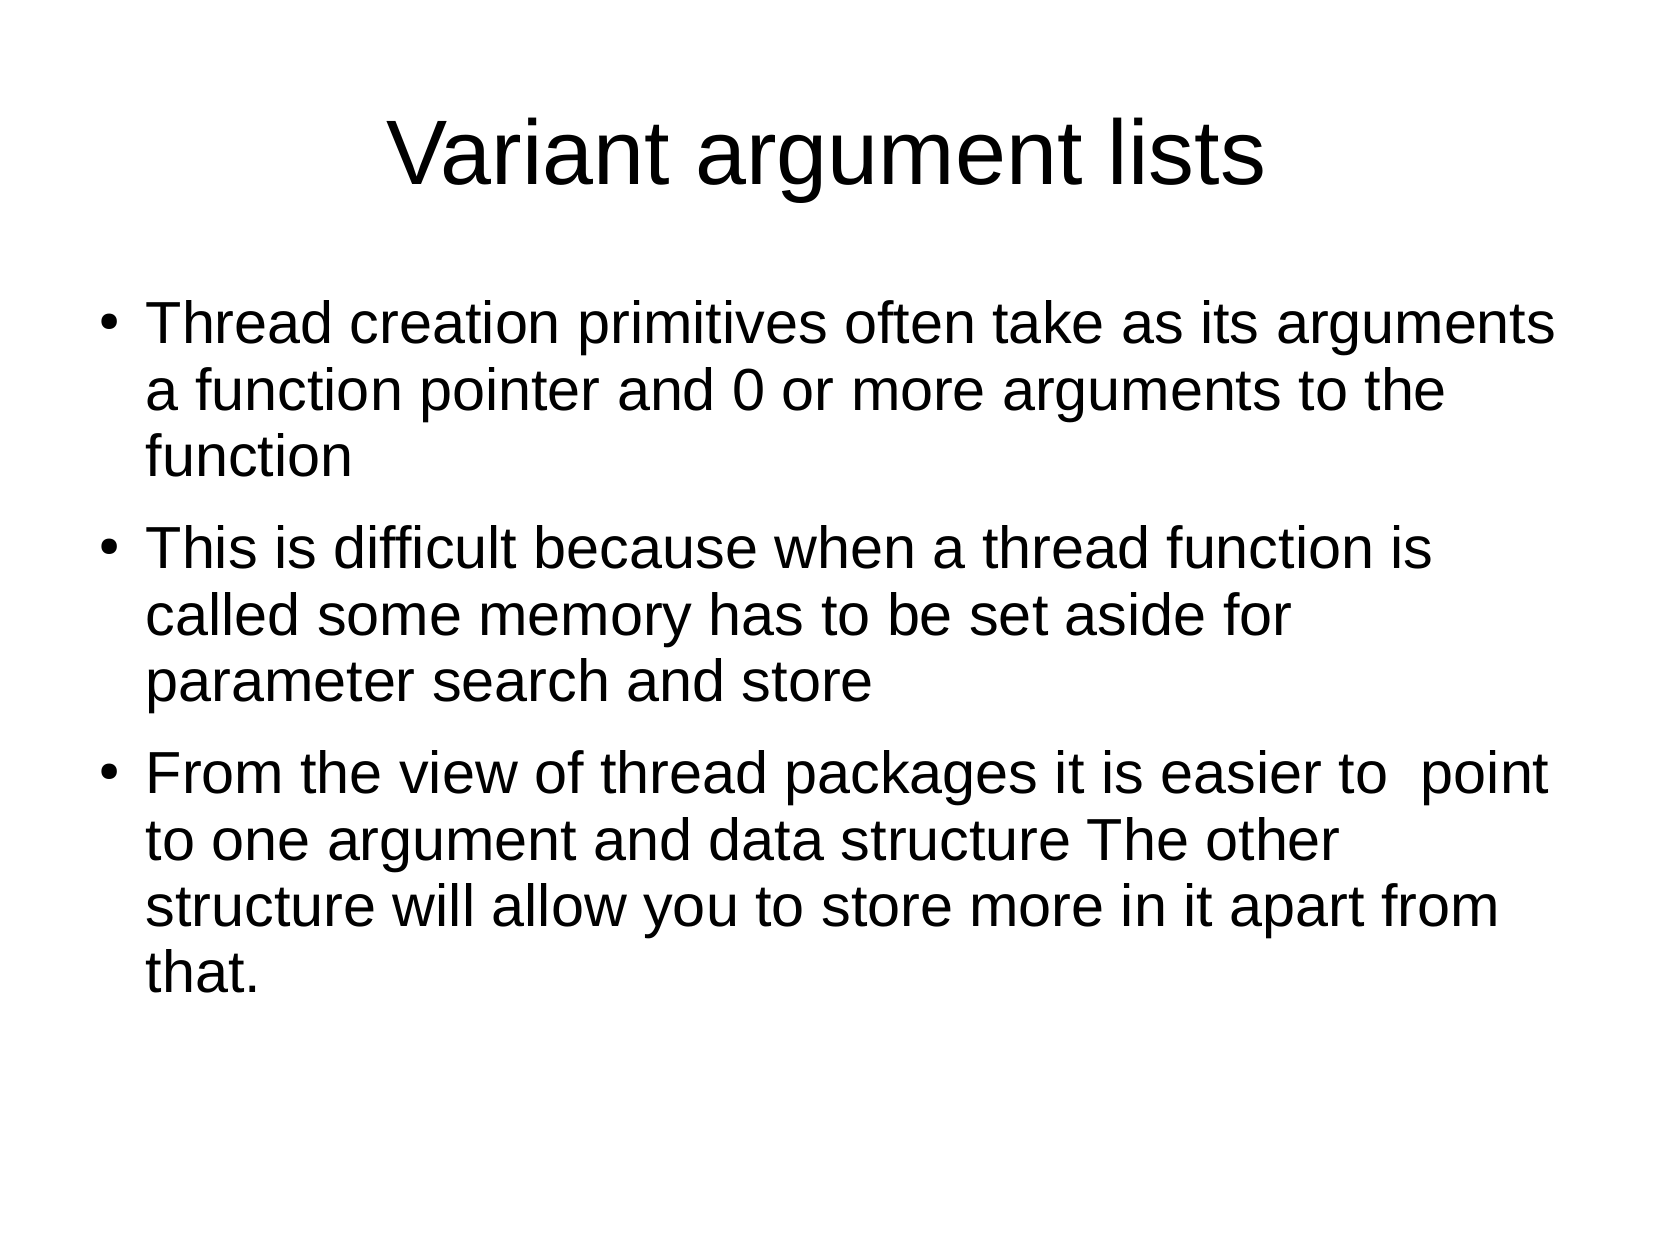

# Variant argument lists
Thread creation primitives often take as its arguments a function pointer and 0 or more arguments to the function
This is difficult because when a thread function is called some memory has to be set aside for parameter search and store
From the view of thread packages it is easier to point to one argument and data structure The other structure will allow you to store more in it apart from that.